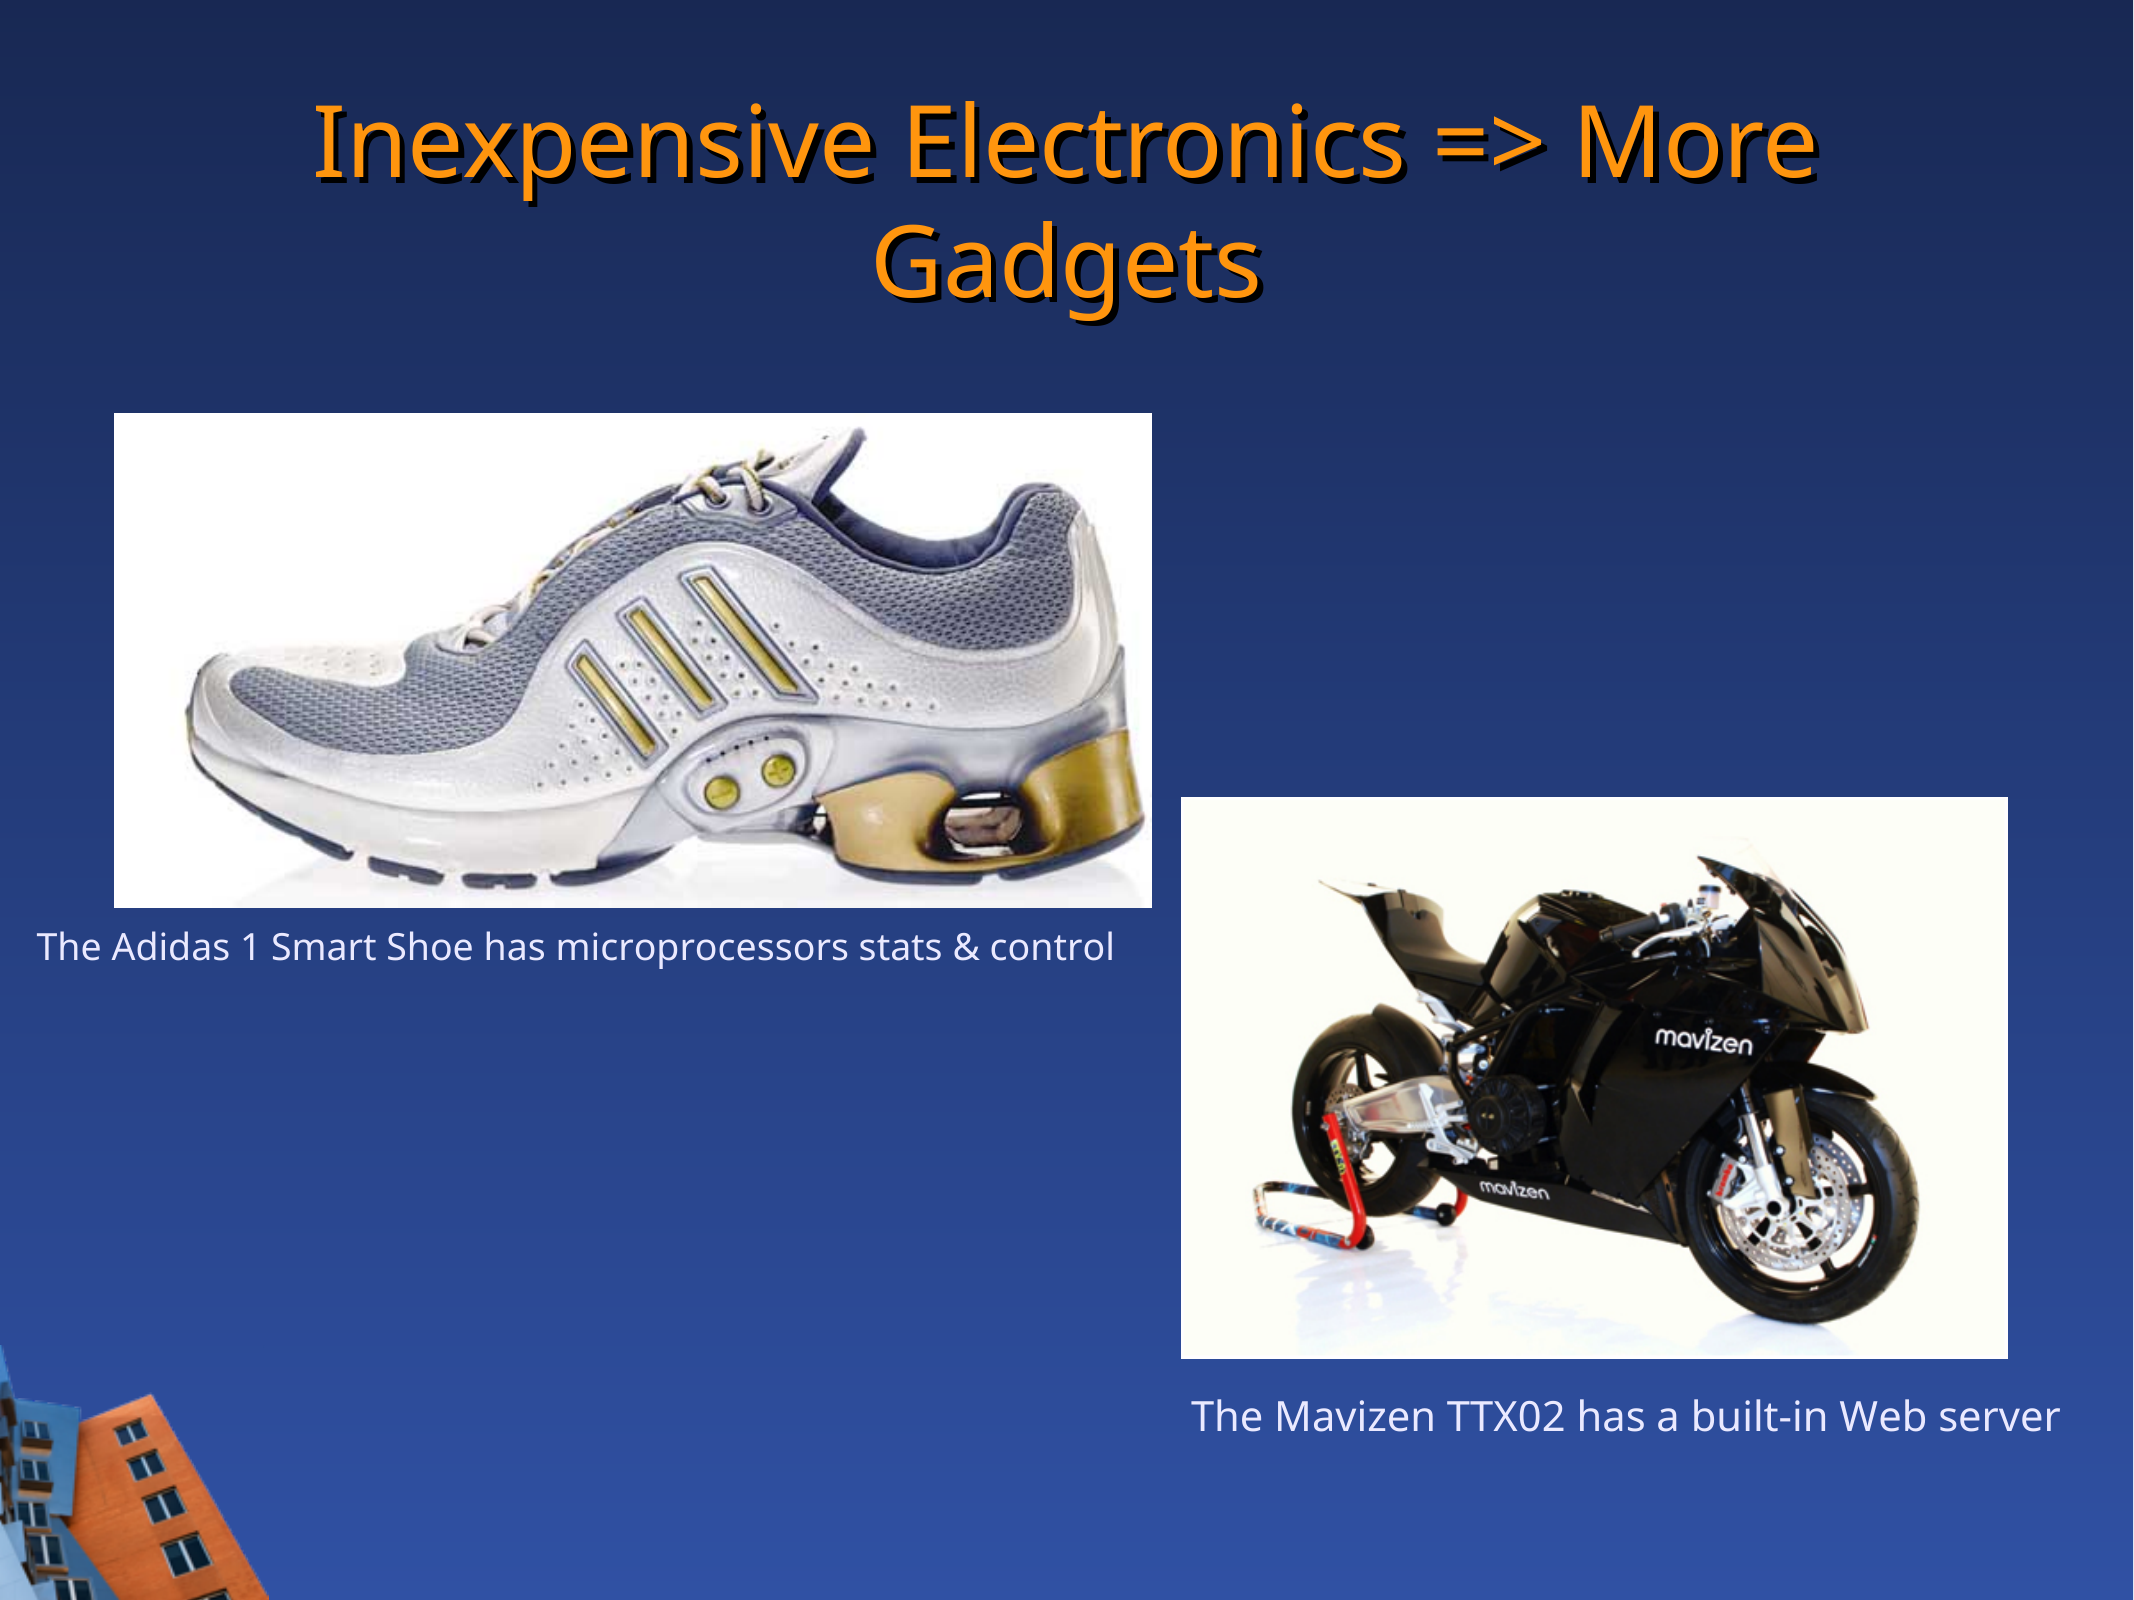

# Inexpensive Electronics => More Gadgets
The Adidas 1 Smart Shoe has microprocessors stats & control
The Mavizen TTX02 has a built-in Web server